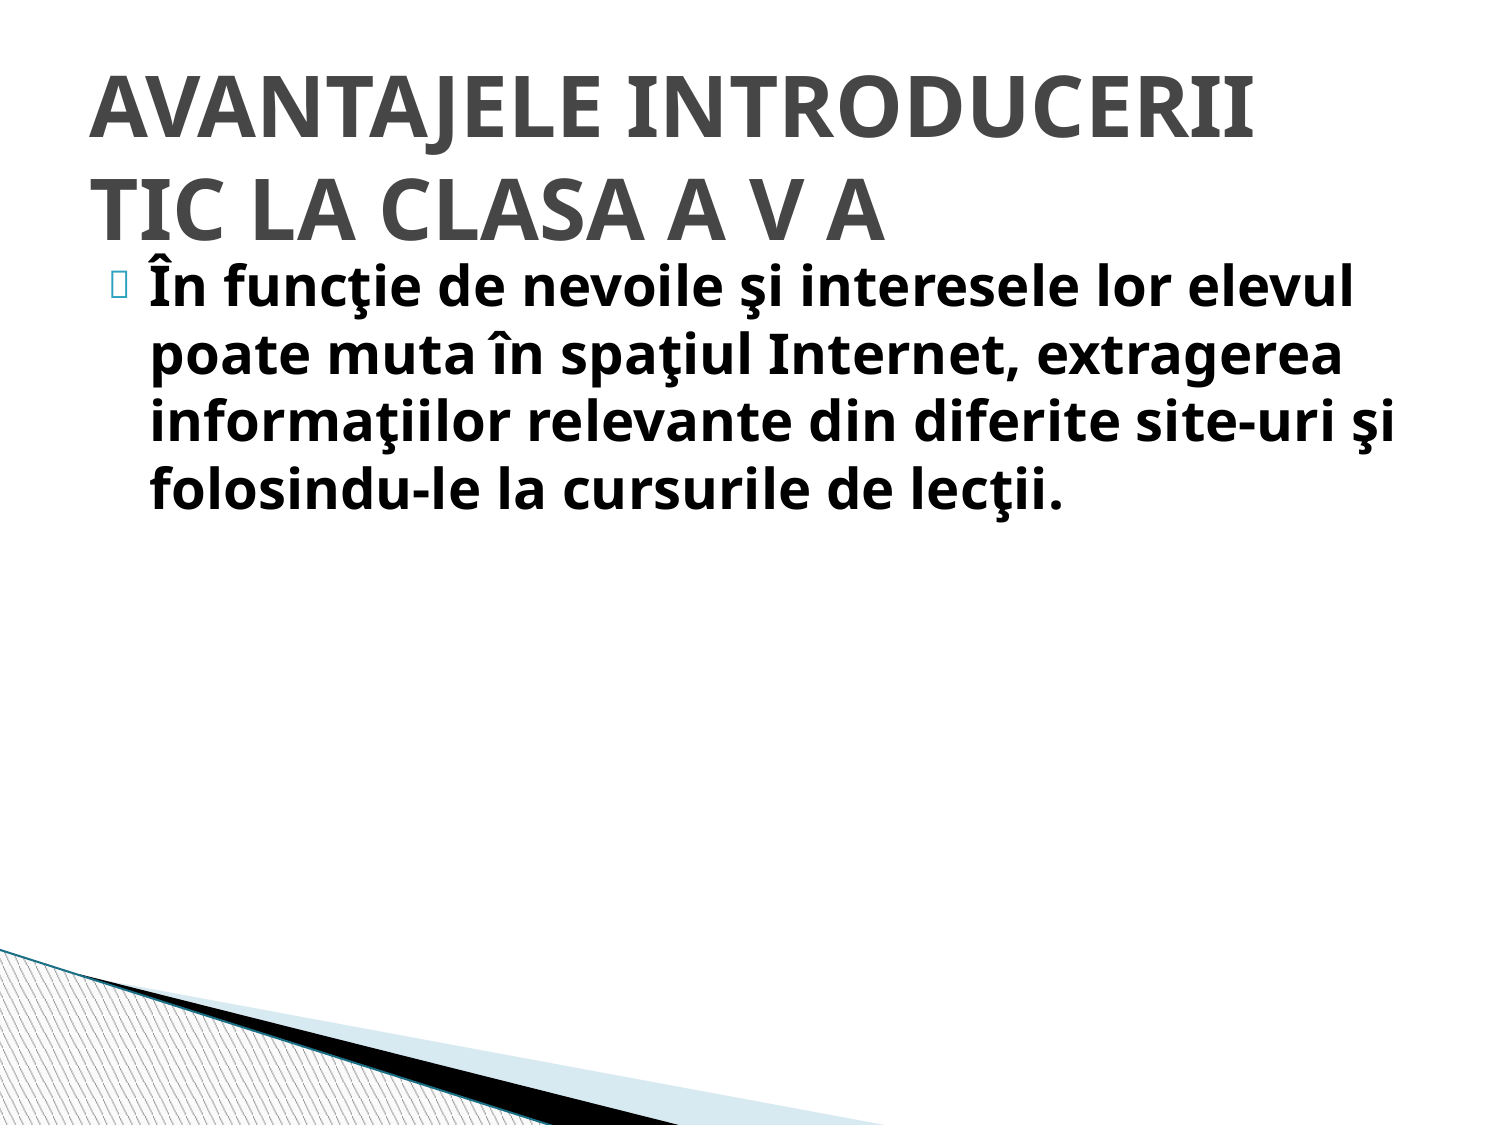

AVANTAJELE INTRODUCERII TIC LA CLASA A V A
# În funcţie de nevoile şi interesele lor elevul poate muta în spaţiul Internet, extragerea informaţiilor relevante din diferite site-uri şi folosindu-le la cursurile de lecţii.